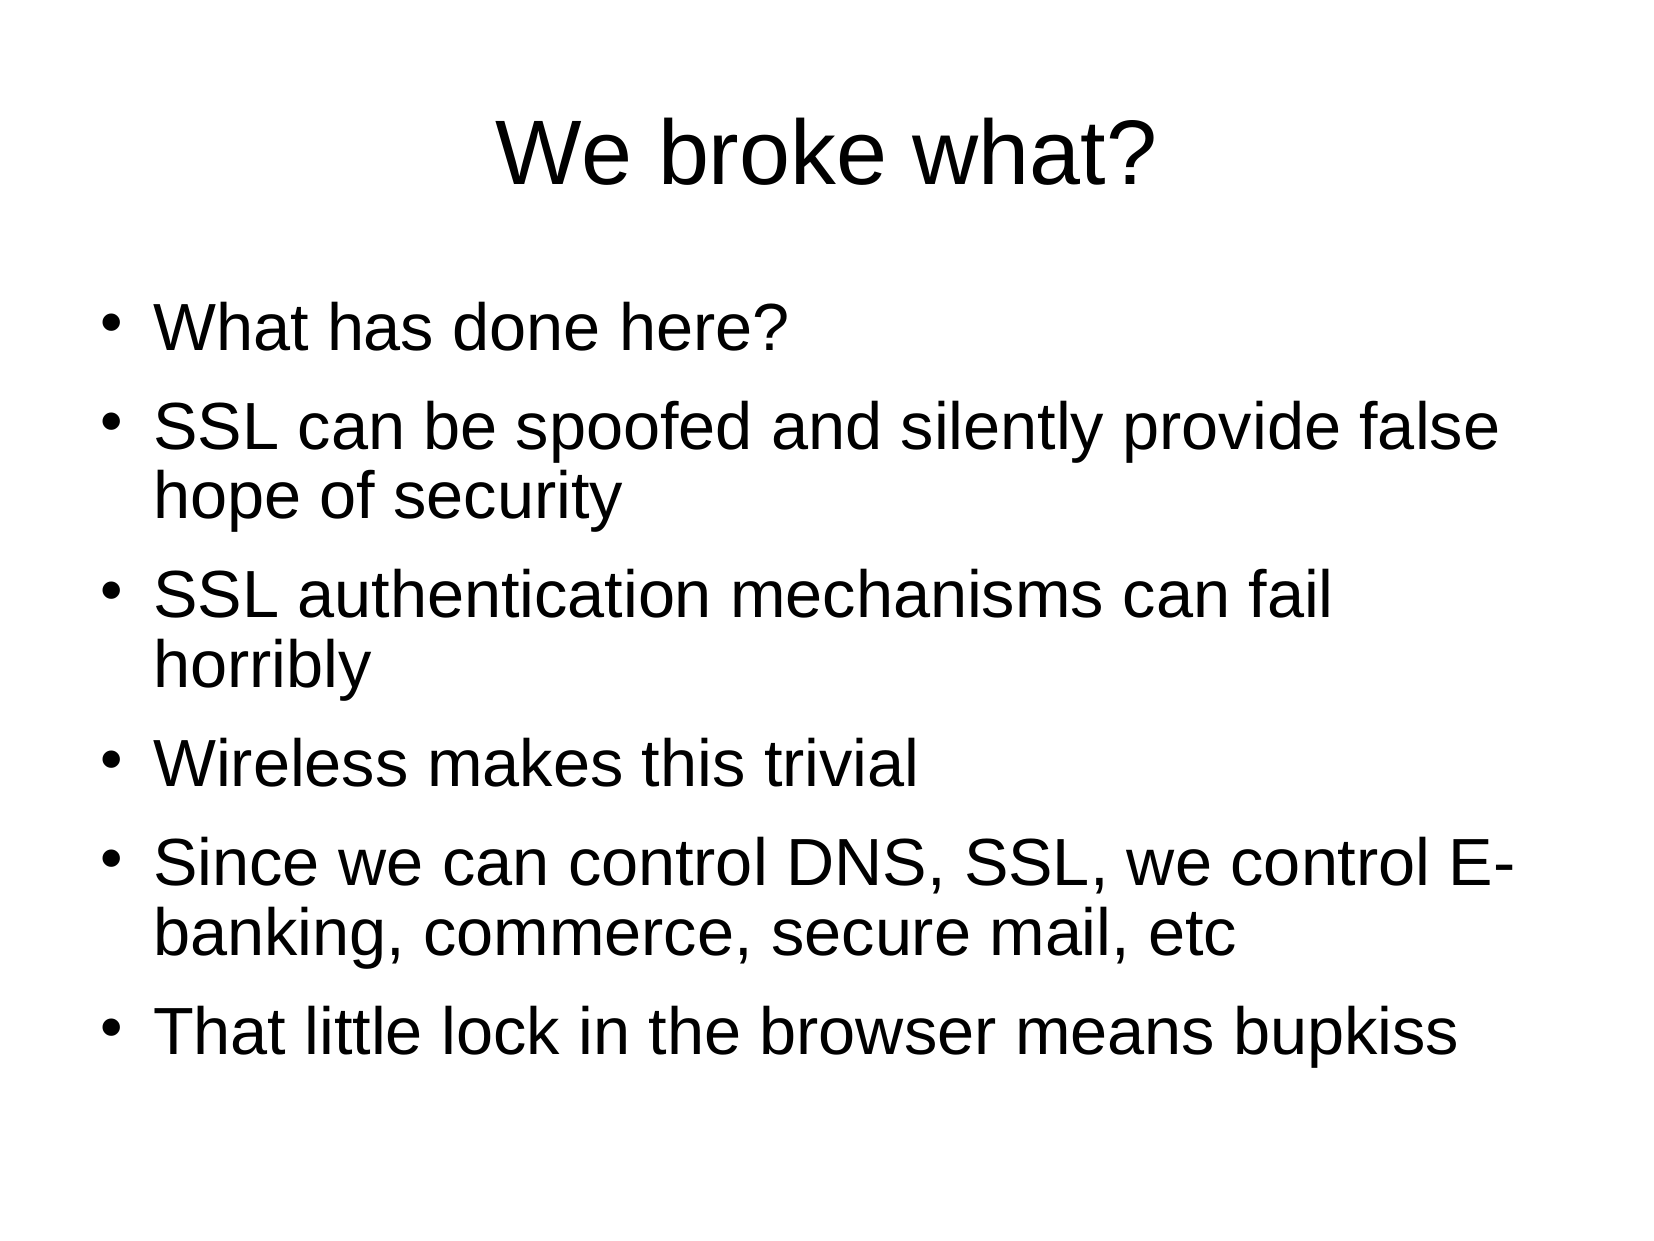

# We broke what?
What has done here?
SSL can be spoofed and silently provide false hope of security
SSL authentication mechanisms can fail horribly
Wireless makes this trivial
Since we can control DNS, SSL, we control E-banking, commerce, secure mail, etc
That little lock in the browser means bupkiss